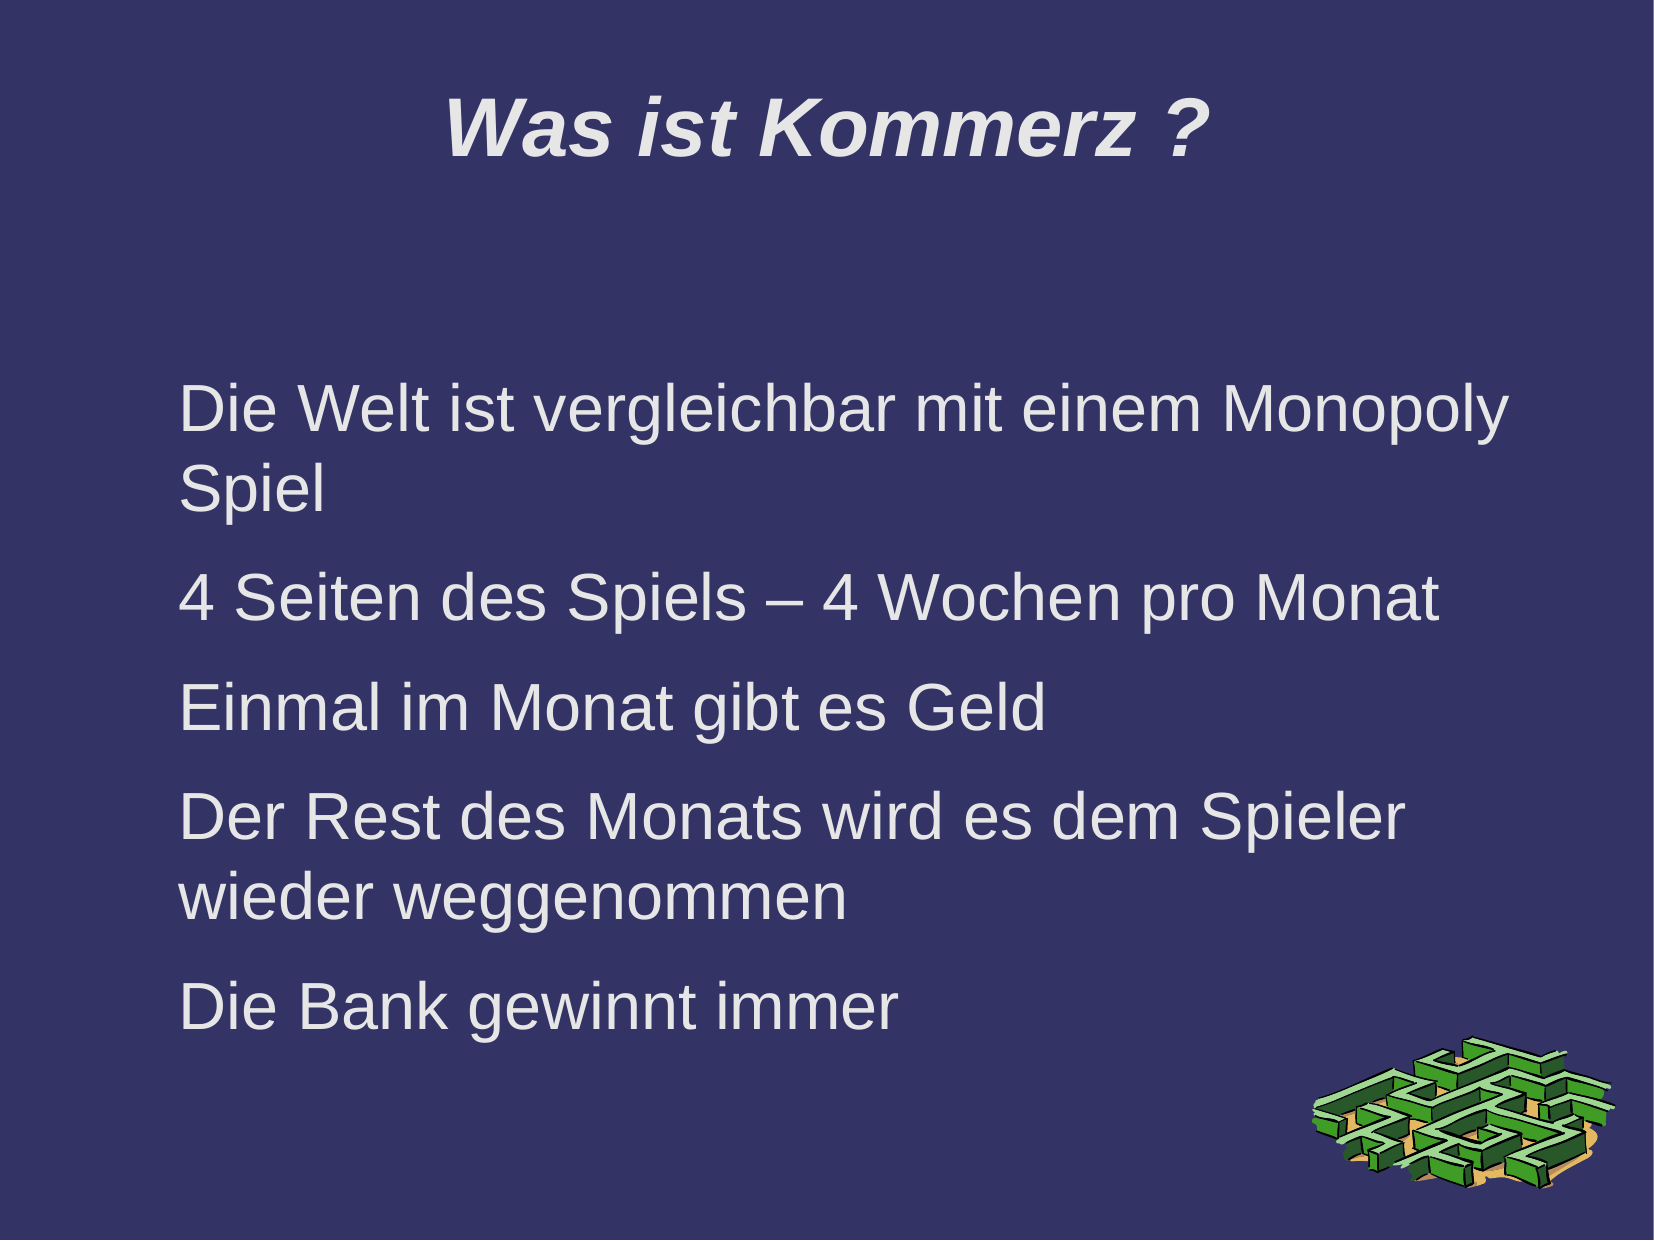

# Was ist Kommerz ?
Die Welt ist vergleichbar mit einem Monopoly Spiel
4 Seiten des Spiels – 4 Wochen pro Monat
Einmal im Monat gibt es Geld
Der Rest des Monats wird es dem Spieler wieder weggenommen
Die Bank gewinnt immer